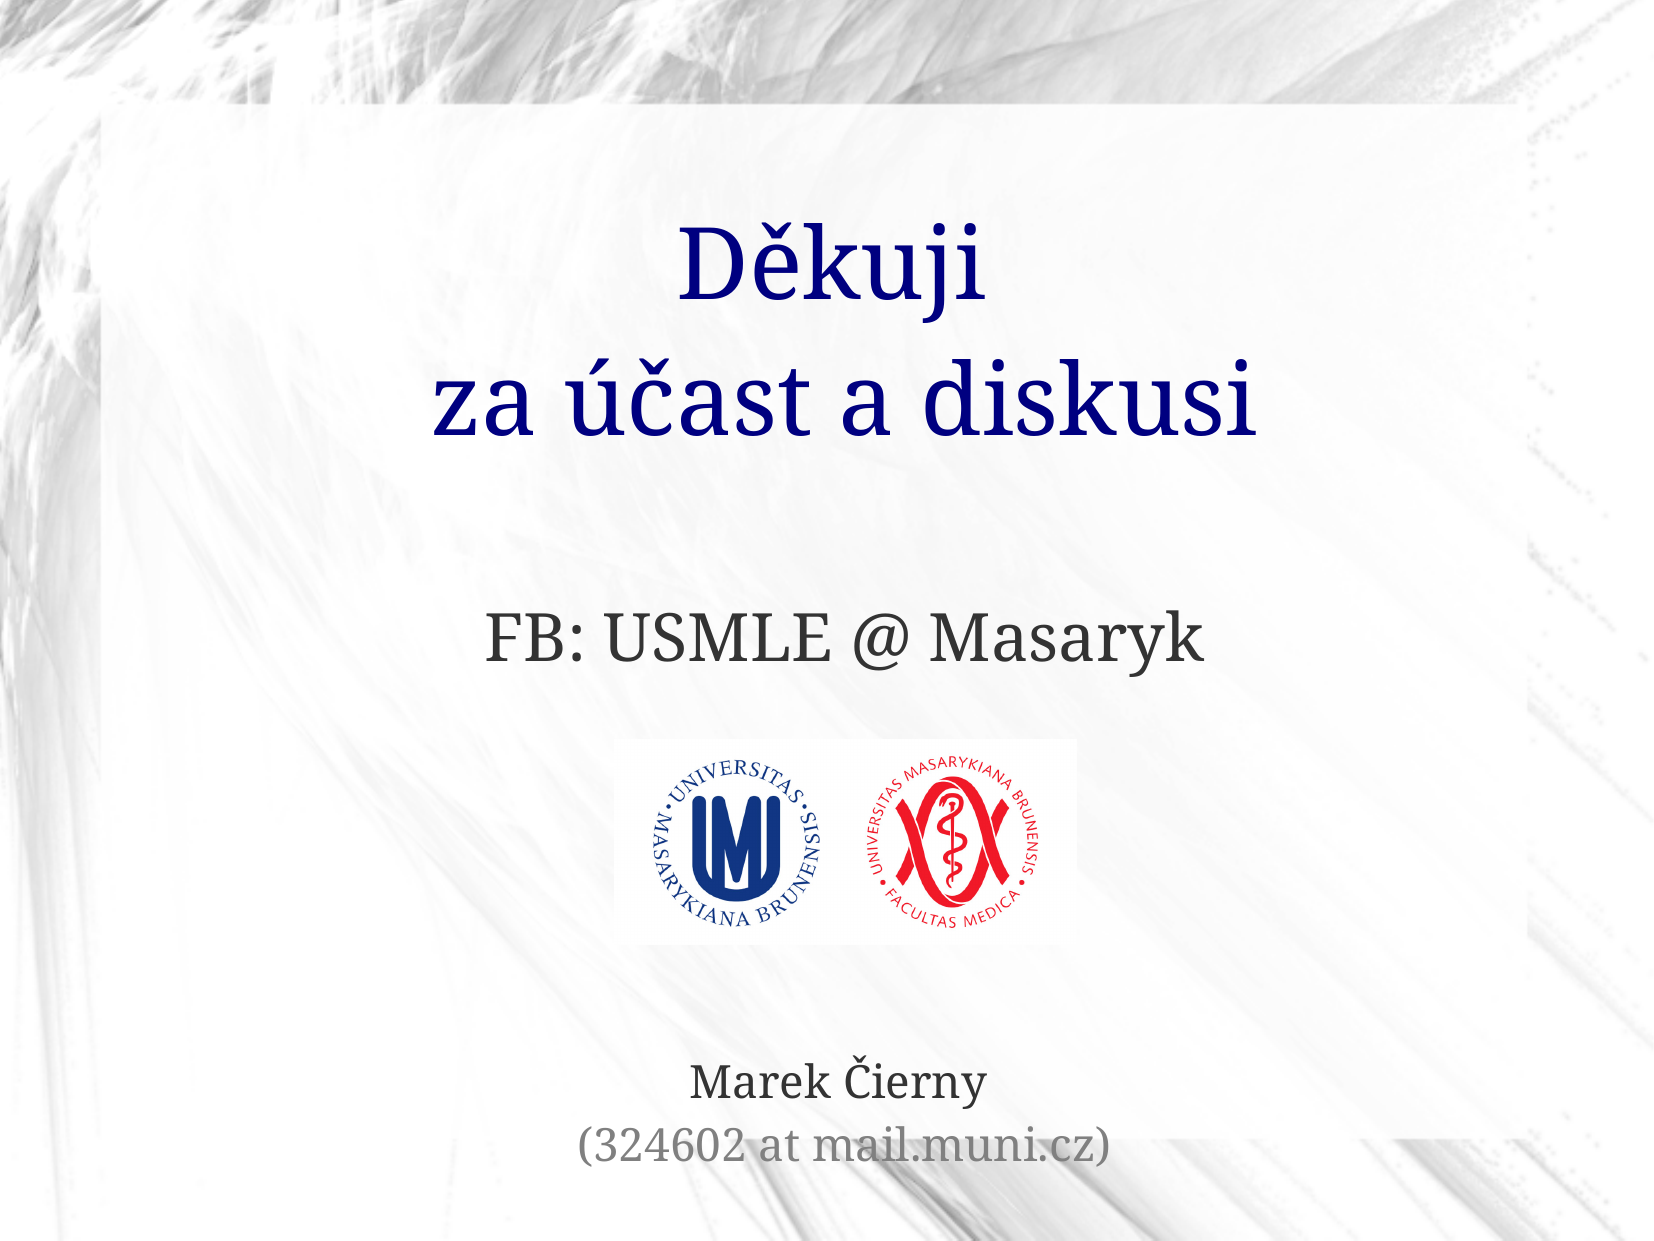

# Děkuji
za účast a diskusi
FB: USMLE @ Masaryk
Marek Čierny
(324602 at mail.muni.cz)